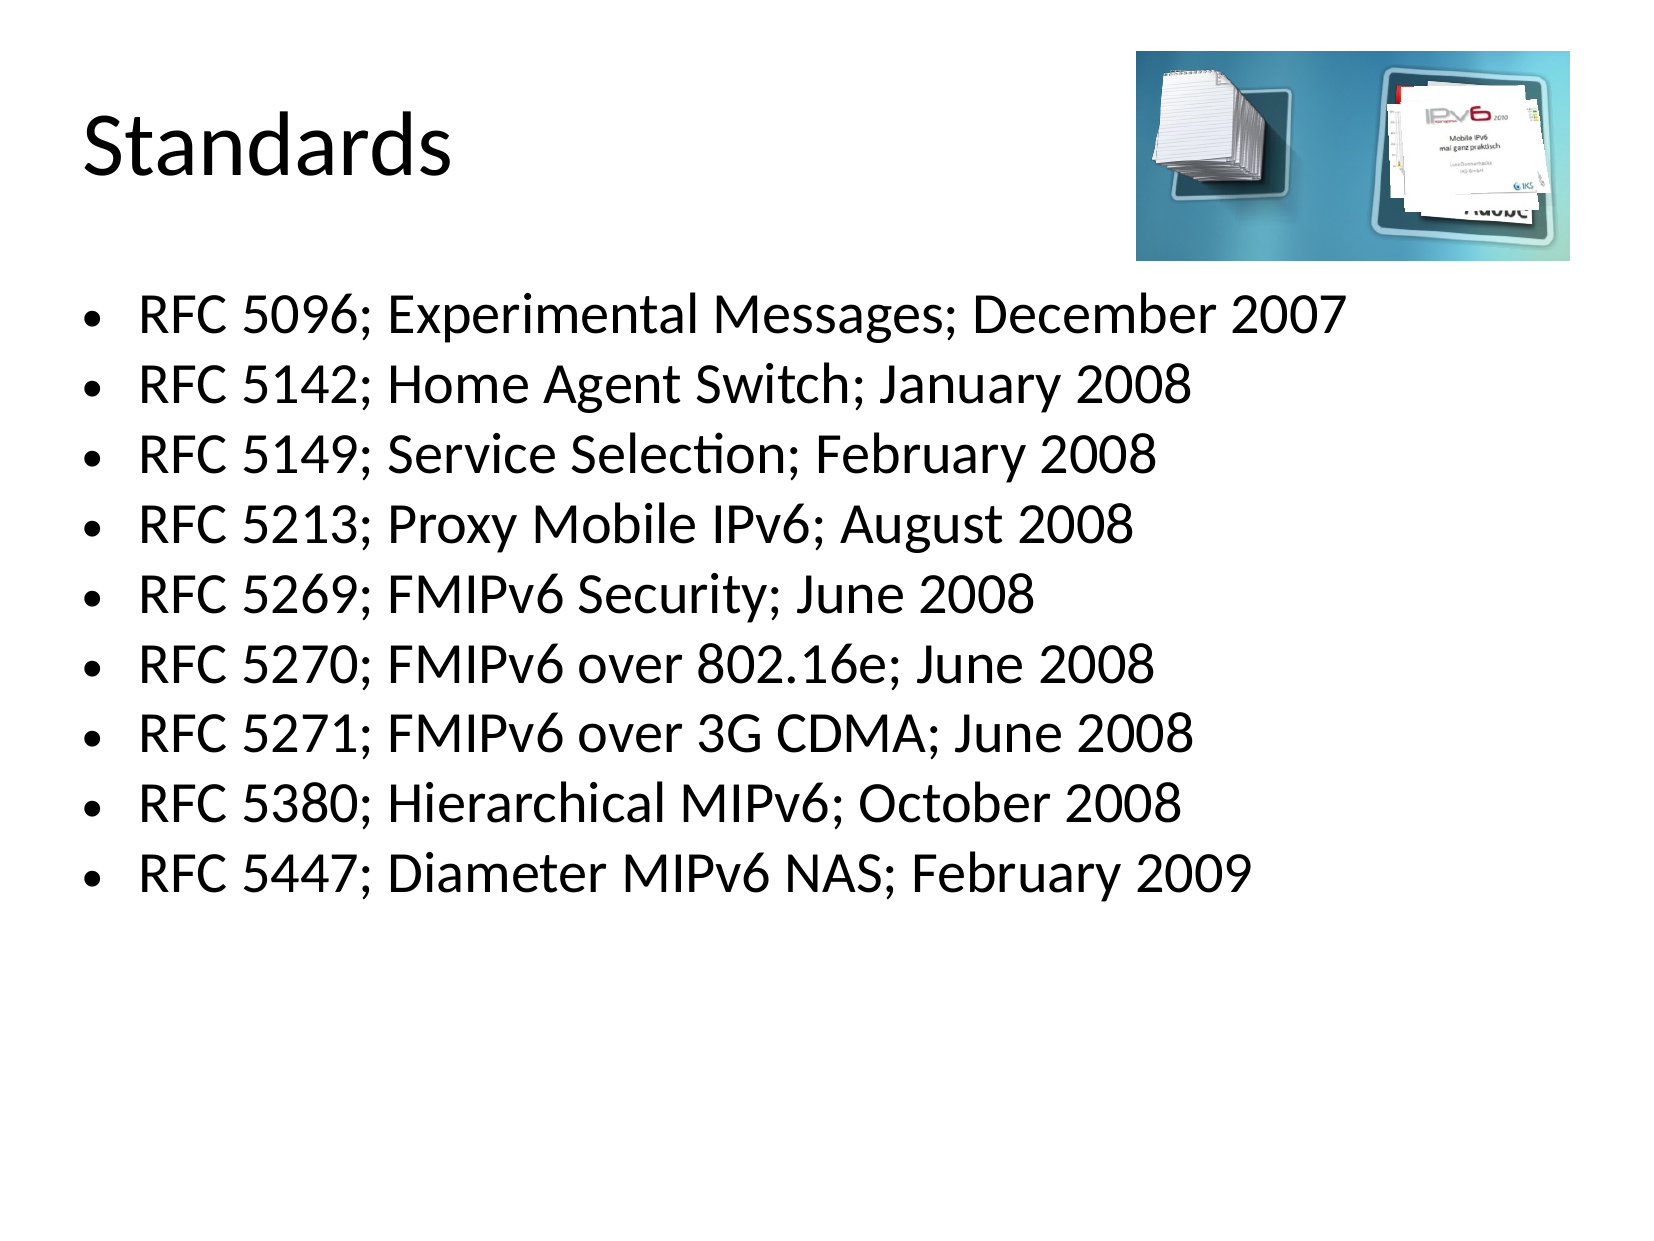

# Standards
RFC 5096; Experimental Messages; December 2007
RFC 5142; Home Agent Switch; January 2008
RFC 5149; Service Selection; February 2008
RFC 5213; Proxy Mobile IPv6; August 2008
RFC 5269; FMIPv6 Security; June 2008
RFC 5270; FMIPv6 over 802.16e; June 2008
RFC 5271; FMIPv6 over 3G CDMA; June 2008
RFC 5380; Hierarchical MIPv6; October 2008
RFC 5447; Diameter MIPv6 NAS; February 2009